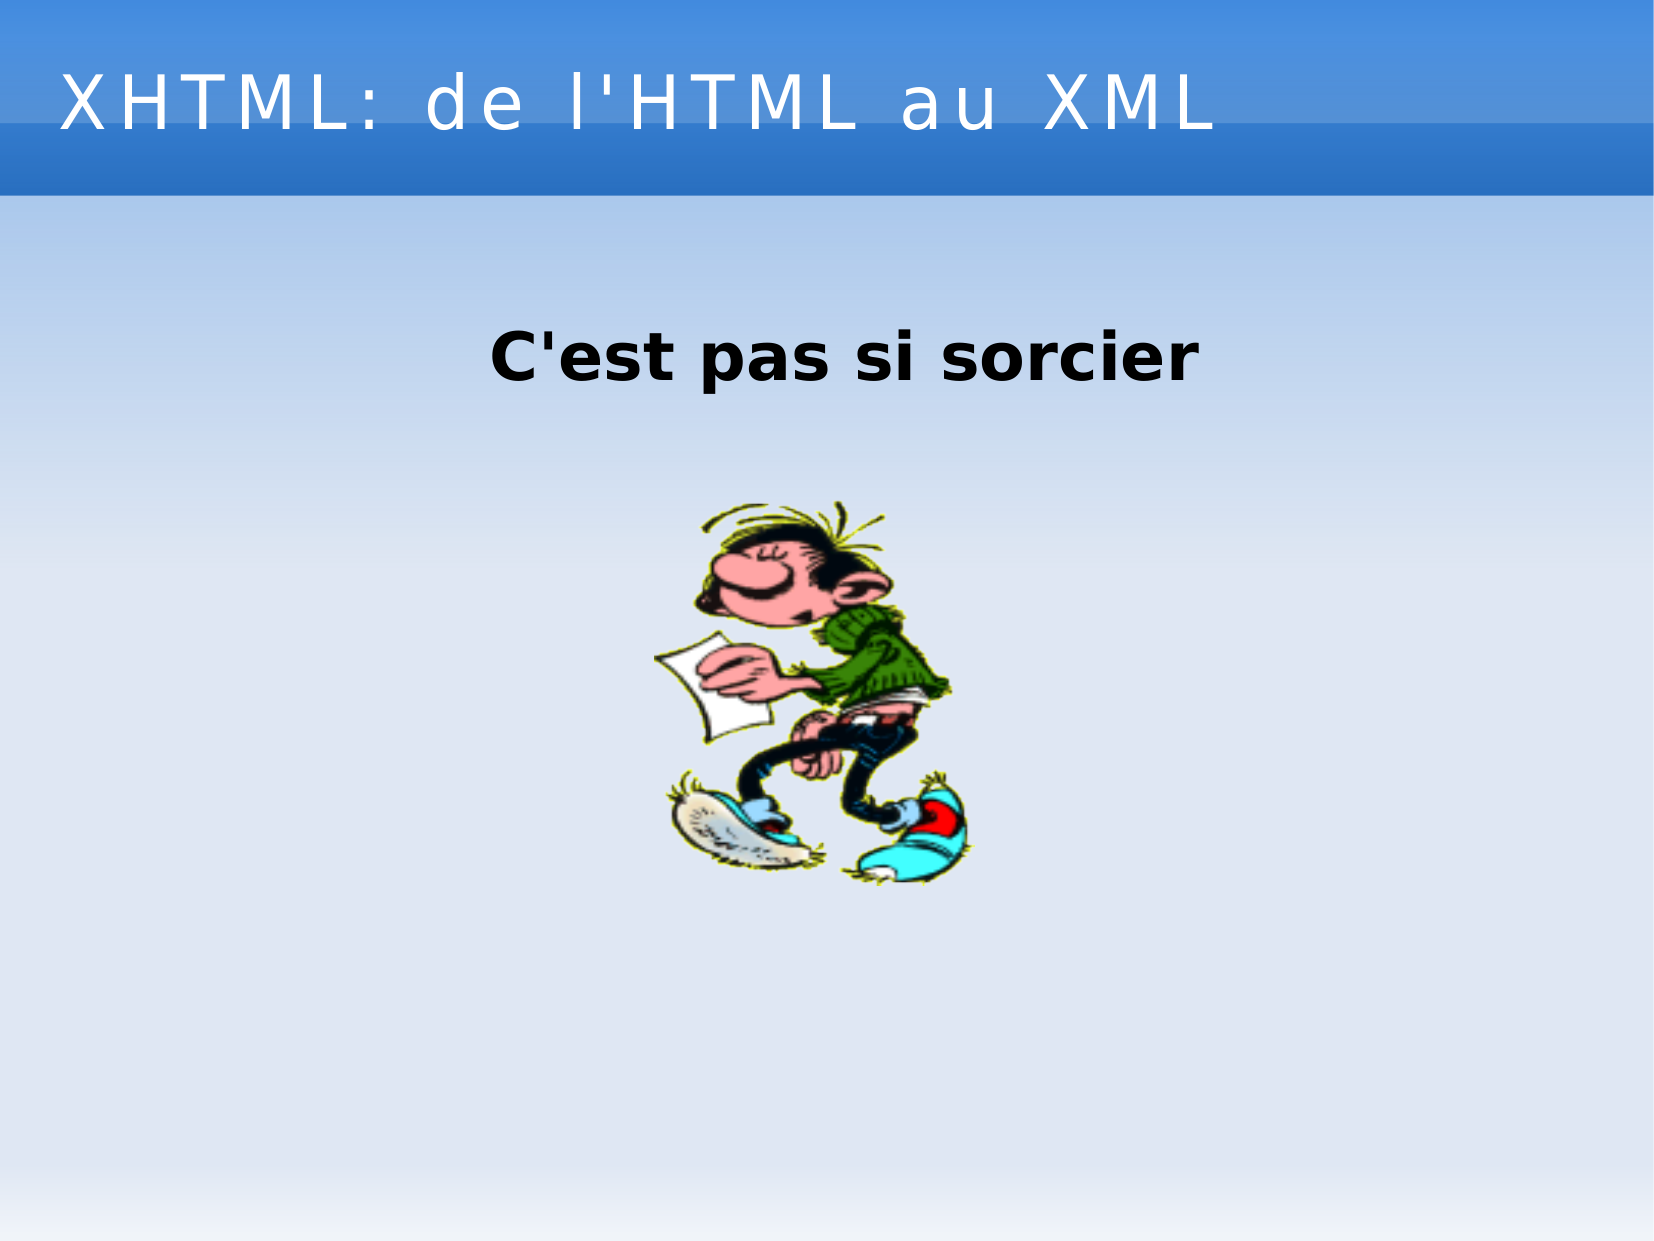

# XHTML: de l'HTML au XML
C'est pas si sorcier